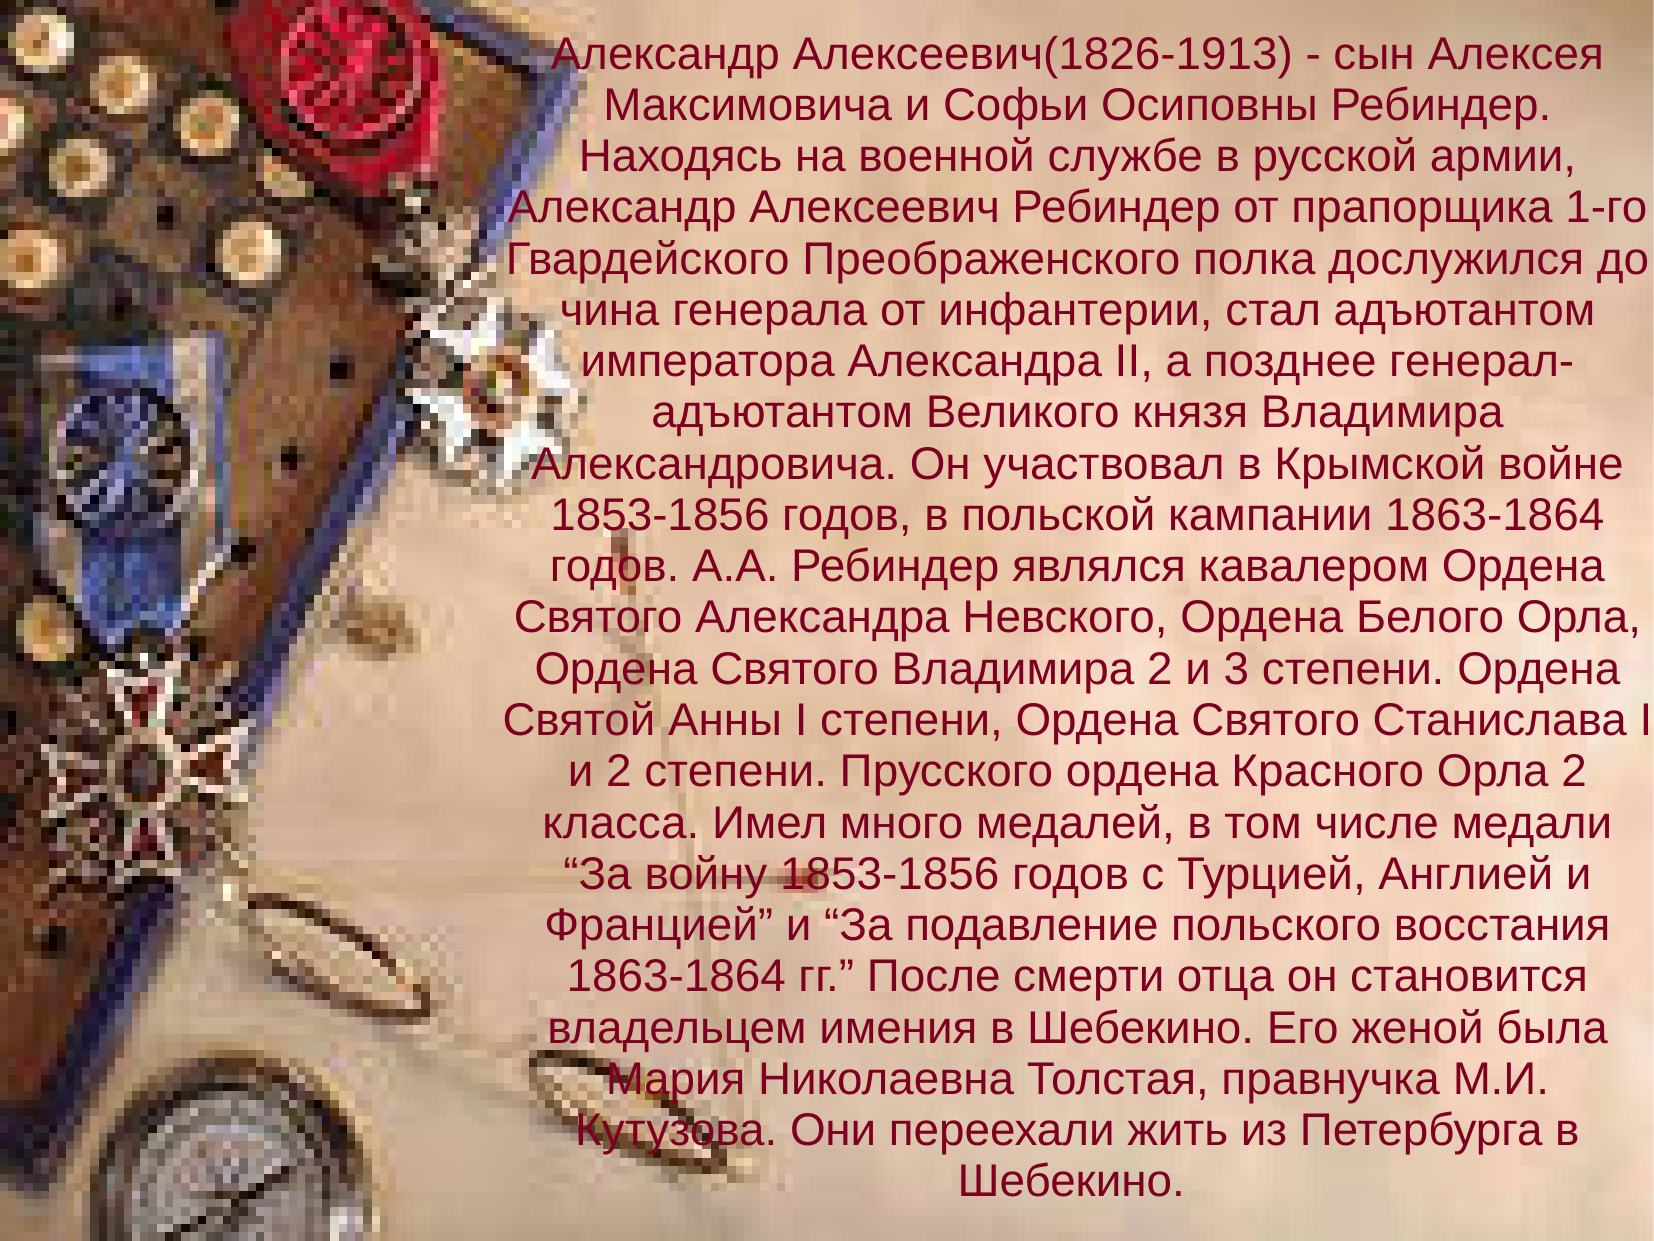

Александр Алексеевич(1826-1913) - сын Алексея Максимовича и Софьи Осиповны Ребиндер. Находясь на военной службе в русской армии, Александр Алексеевич Ребиндер от прапорщика 1-го Гвардейского Преображенского полка дослужился до чина генерала от инфантерии, стал адъютантом императора Александра II, а позднее генерал-адъютантом Великого князя Владимира Александровича. Он участвовал в Крымской войне 1853-1856 годов, в польской кампании 1863-1864 годов. А.А. Ребиндер являлся кавалером Ордена Святого Александра Невского, Ордена Белого Орла, Ордена Святого Владимира 2 и 3 степени. Ордена Святой Анны I степени, Ордена Святого Станислава I и 2 степени. Прусского ордена Красного Орла 2 класса. Имел много медалей, в том числе медали “За войну 1853-1856 годов с Турцией, Англией и Францией” и “За подавление польского восстания 1863-1864 гг.” После смерти отца он становится владельцем имения в Шебекино. Его женой была Мария Николаевна Толстая, правнучка М.И. Кутузова. Они переехали жить из Петербурга в Шебекино.
#